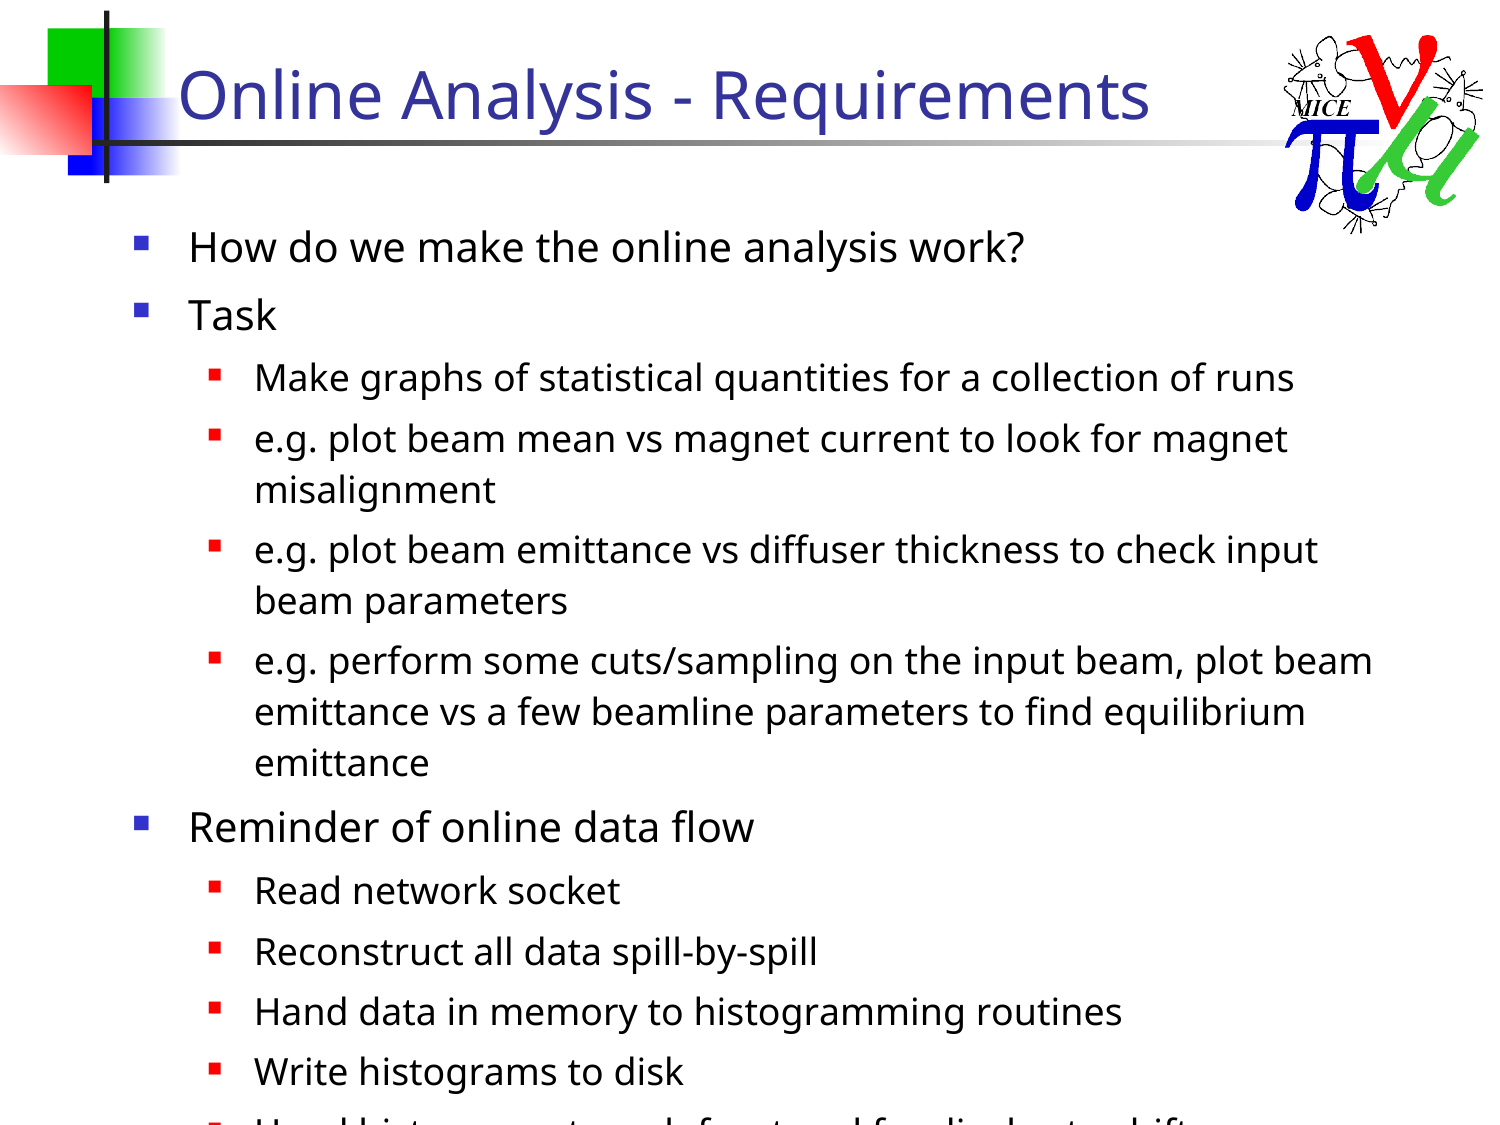

# Online Analysis - Requirements
How do we make the online analysis work?
Task
Make graphs of statistical quantities for a collection of runs
e.g. plot beam mean vs magnet current to look for magnet misalignment
e.g. plot beam emittance vs diffuser thickness to check input beam parameters
e.g. perform some cuts/sampling on the input beam, plot beam emittance vs a few beamline parameters to find equilibrium emittance
Reminder of online data flow
Read network socket
Reconstruct all data spill-by-spill
Hand data in memory to histogramming routines
Write histograms to disk
Hand histograms to web front end for display to shifters
Currently we never write particle data to disk